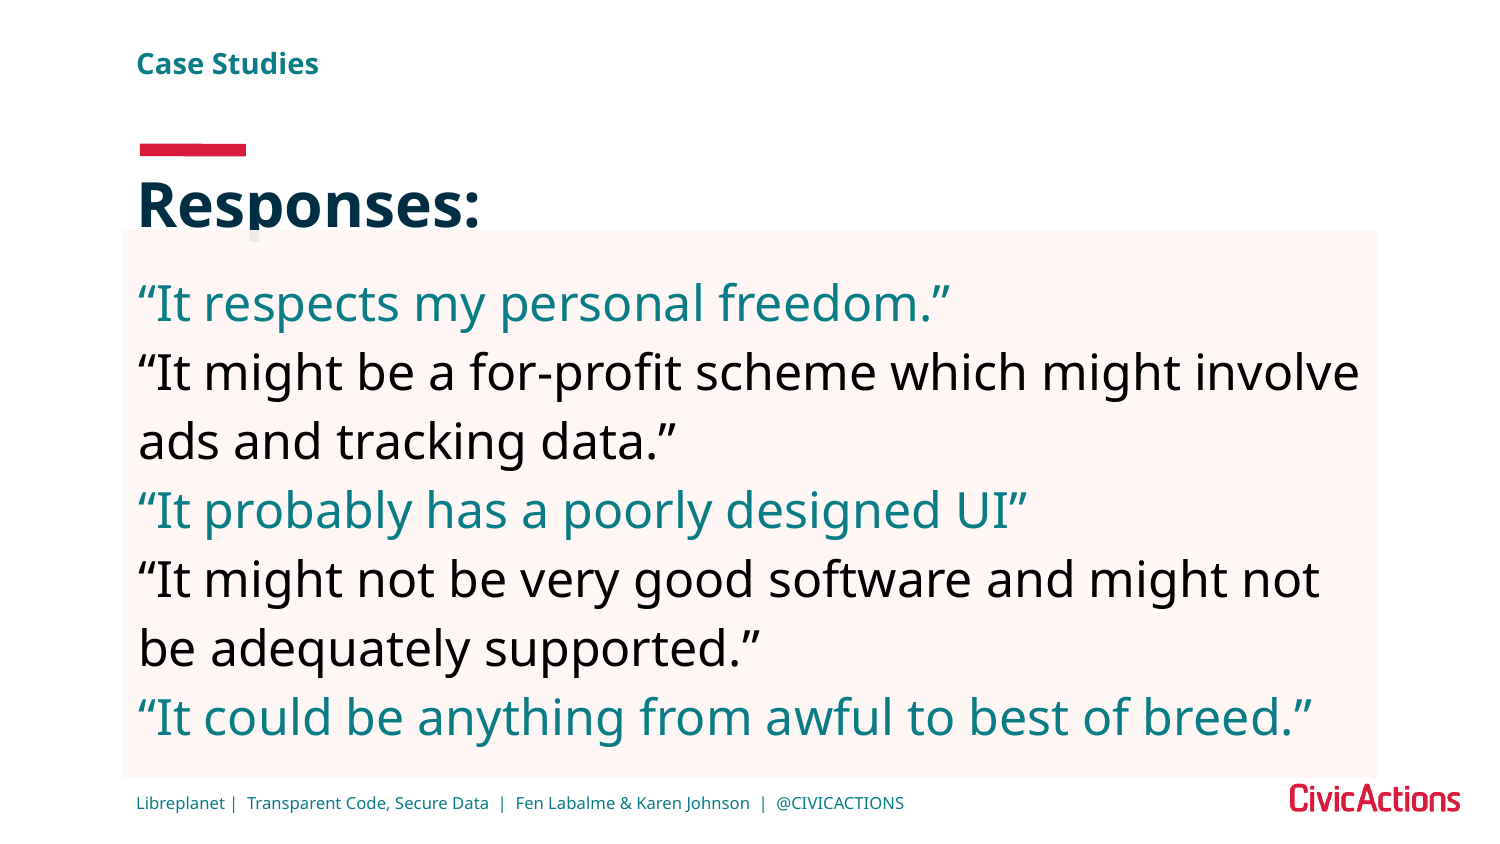

# Case Studies
Responses:
“It respects my personal freedom.”
“It might be a for-profit scheme which might involve ads and tracking data.”
“It probably has a poorly designed UI”
“It might not be very good software and might not be adequately supported.”
“It could be anything from awful to best of breed.”
Libreplanet | Transparent Code, Secure Data | Fen Labalme & Karen Johnson | @CIVICACTIONS